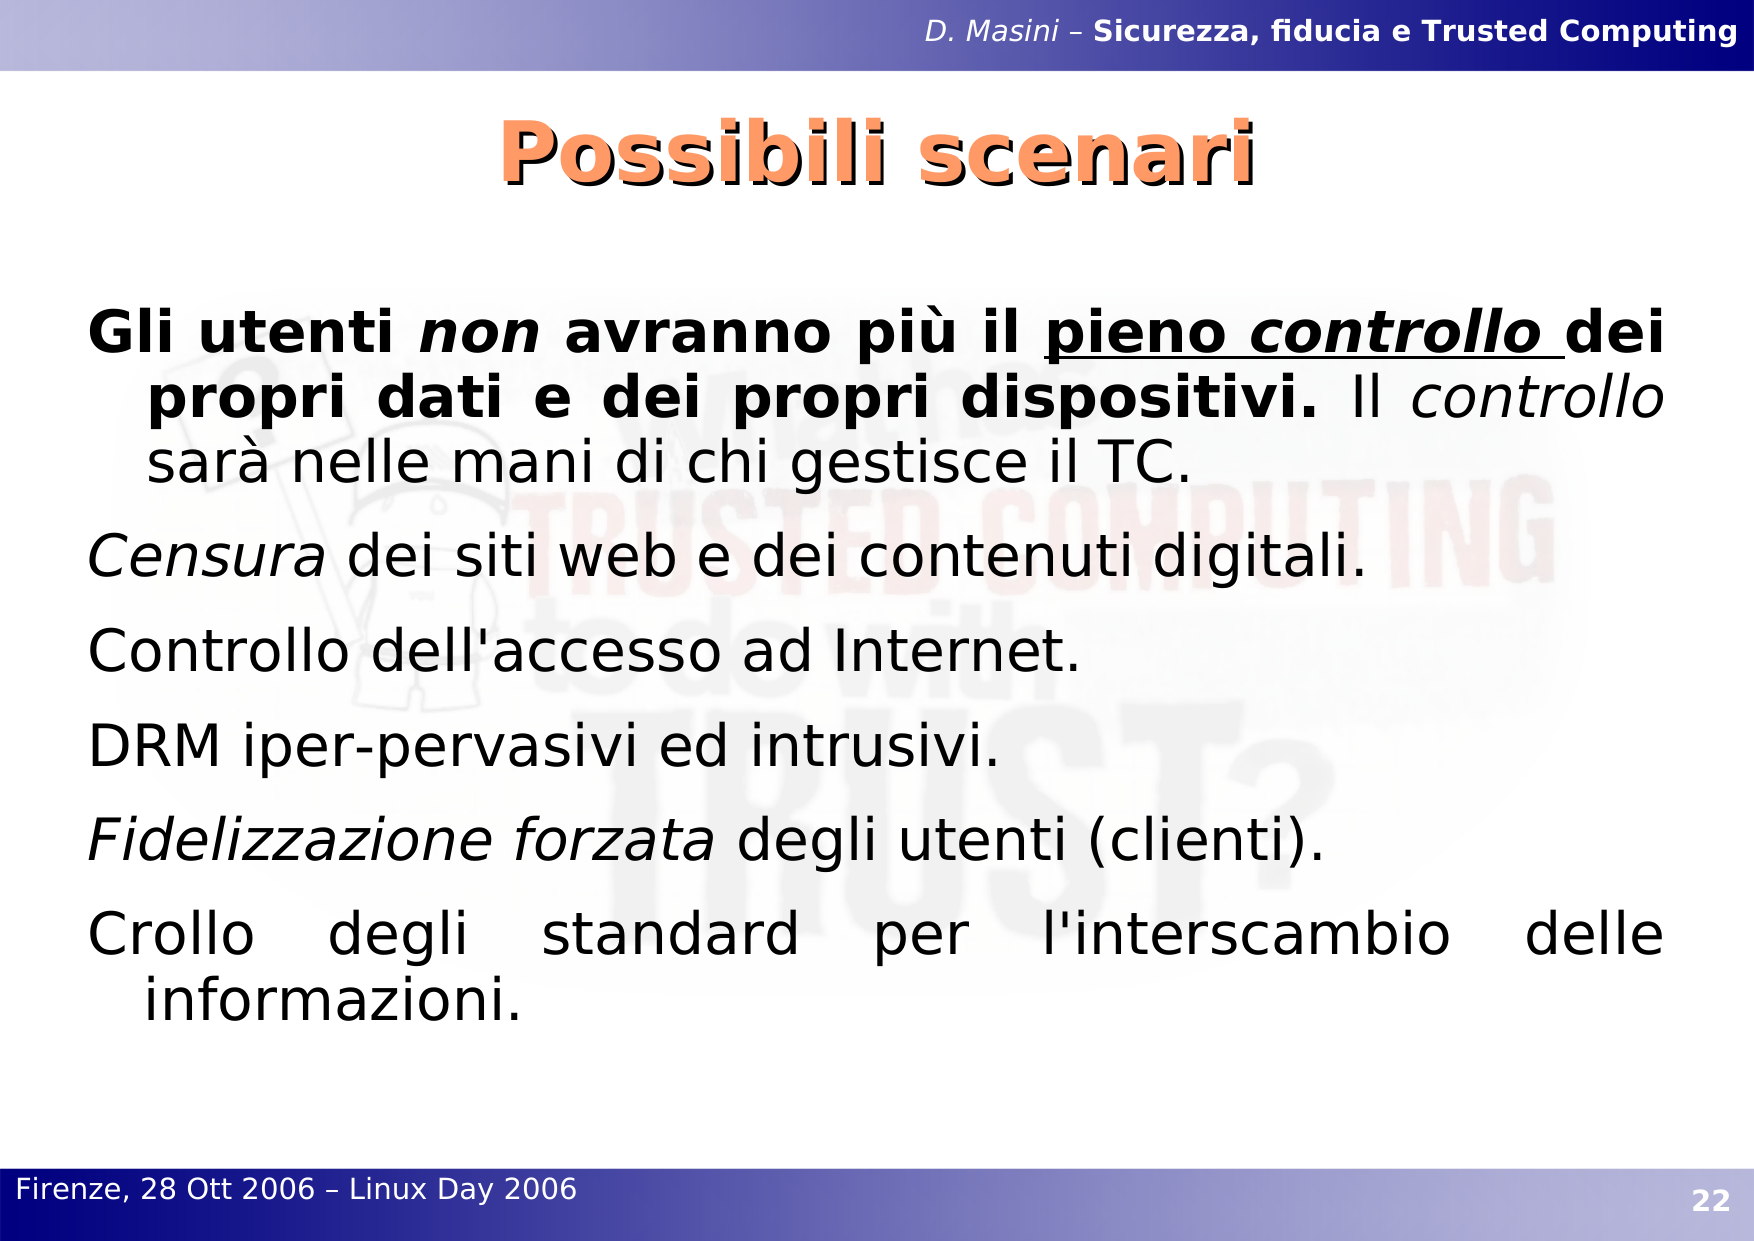

D. Masini – Sicurezza, fiducia e Trusted Computing
# Possibili scenari
Gli utenti non avranno più il pieno controllo dei propri dati e dei propri dispositivi. Il controllo sarà nelle mani di chi gestisce il TC.
Censura dei siti web e dei contenuti digitali.
Controllo dell'accesso ad Internet.
DRM iper-pervasivi ed intrusivi.
Fidelizzazione forzata degli utenti (clienti).
Crollo degli standard per l'interscambio delle informazioni.
Firenze, 28 Ott 2006 – Linux Day 2006